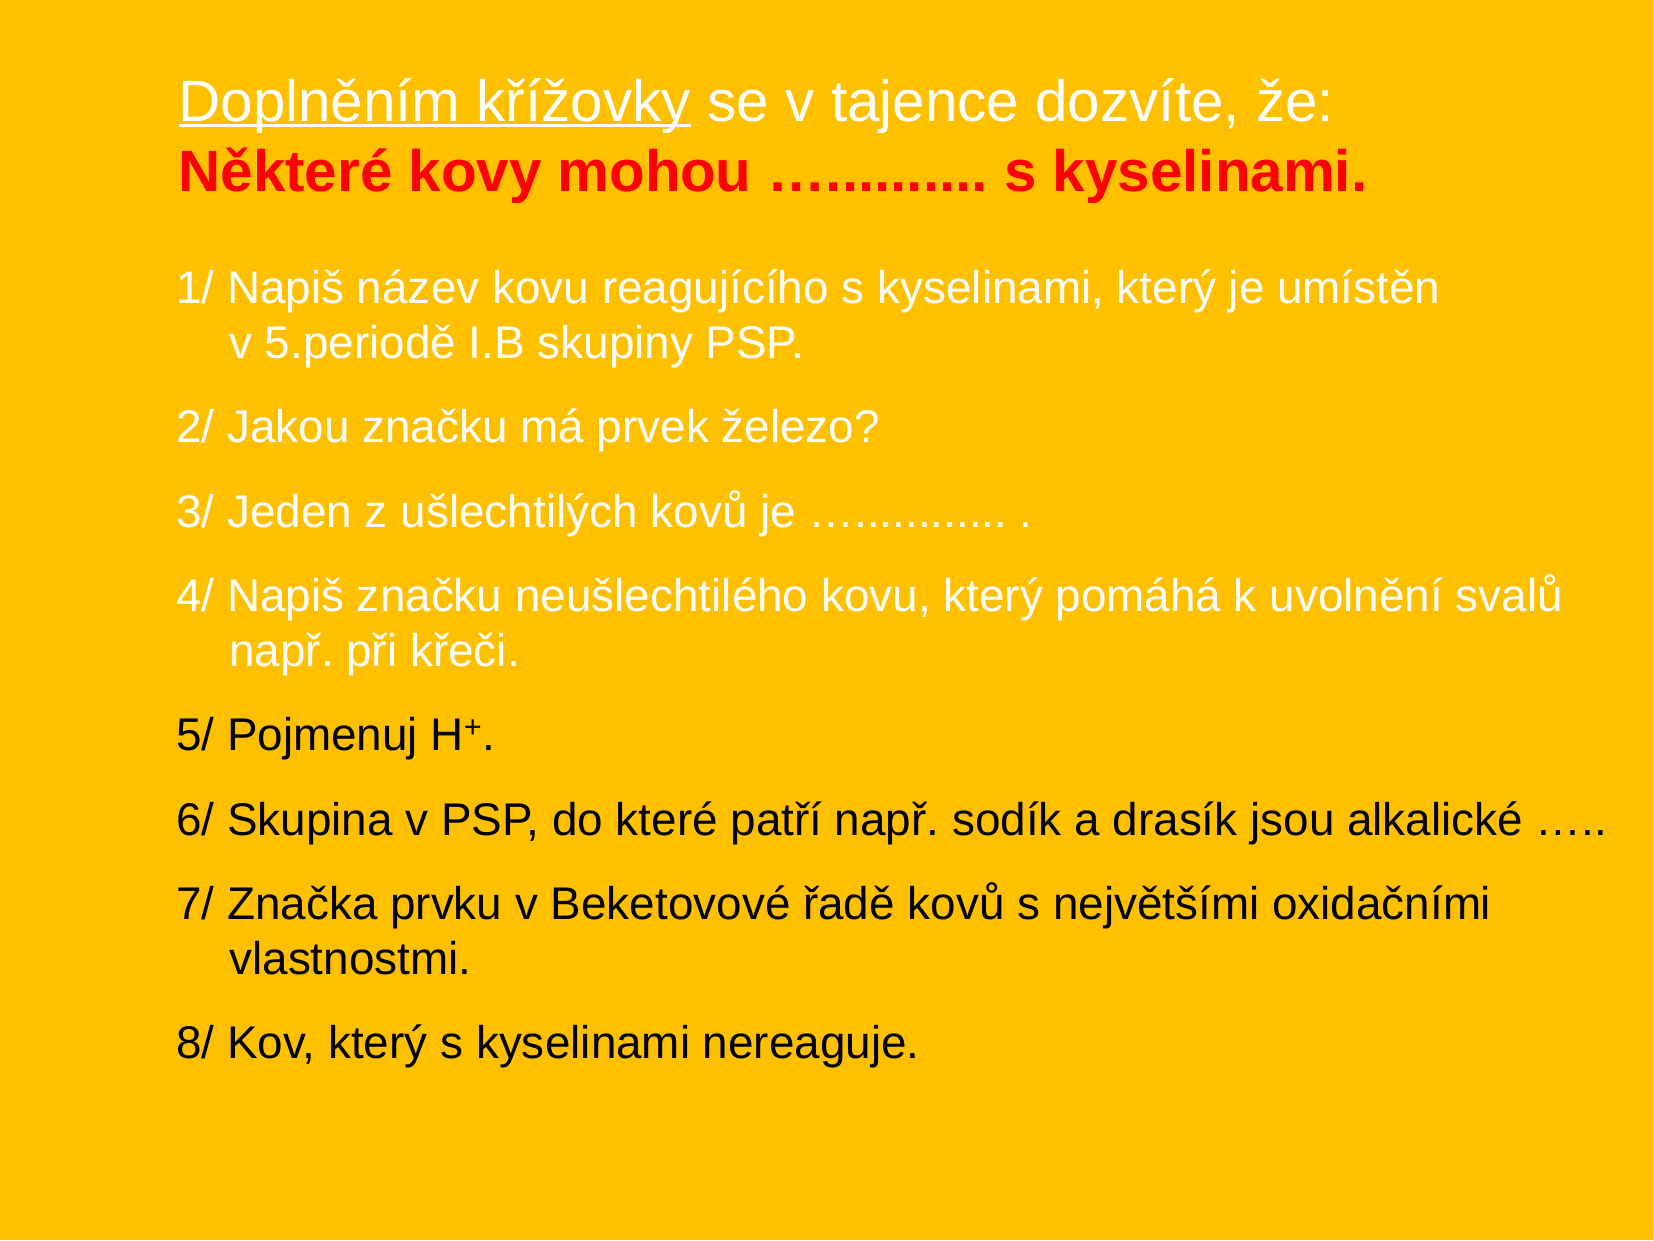

# Doplněním křížovky se v tajence dozvíte, že: Některé kovy mohou ….......... s kyselinami.
1/ Napiš název kovu reagujícího s kyselinami, který je umístěn v 5.periodě I.B skupiny PSP.
2/ Jakou značku má prvek železo?
3/ Jeden z ušlechtilých kovů je …............ .
4/ Napiš značku neušlechtilého kovu, který pomáhá k uvolnění svalů např. při křeči.
5/ Pojmenuj H+.
6/ Skupina v PSP, do které patří např. sodík a drasík jsou alkalické …..
7/ Značka prvku v Beketovové řadě kovů s největšími oxidačními vlastnostmi.
8/ Kov, který s kyselinami nereaguje.